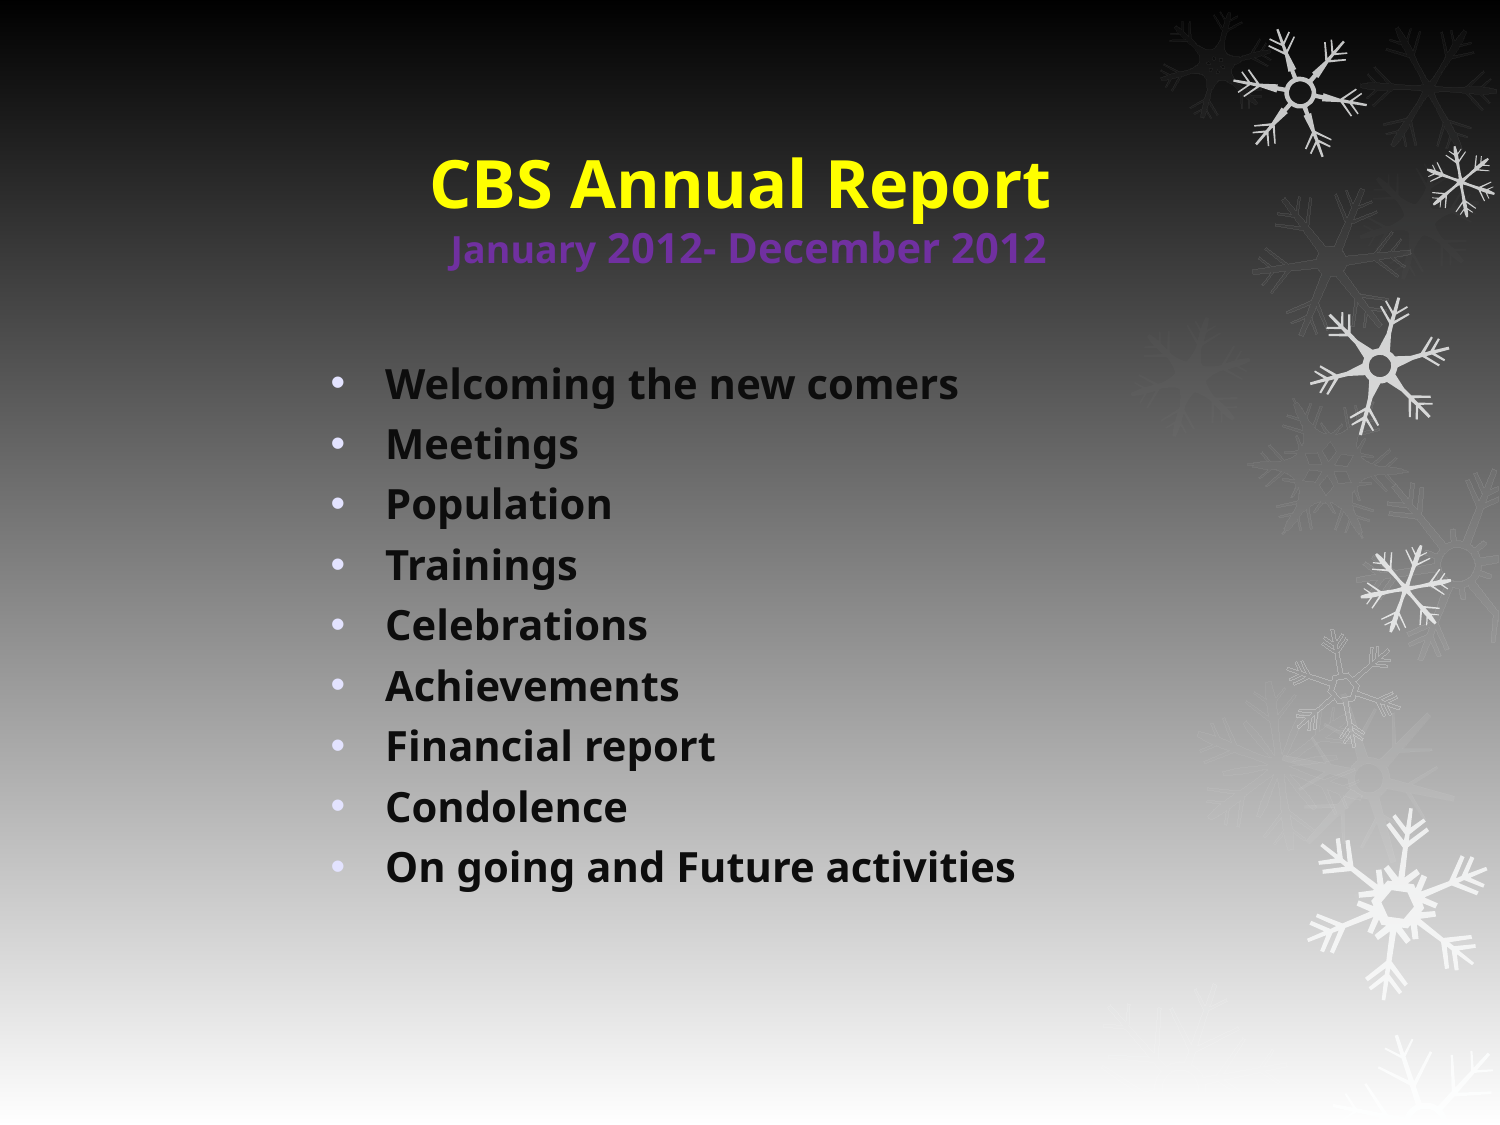

CBS Annual Report
January 2012- December 2012
Welcoming the new comers
Meetings
Population
Trainings
Celebrations
Achievements
Financial report
Condolence
On going and Future activities